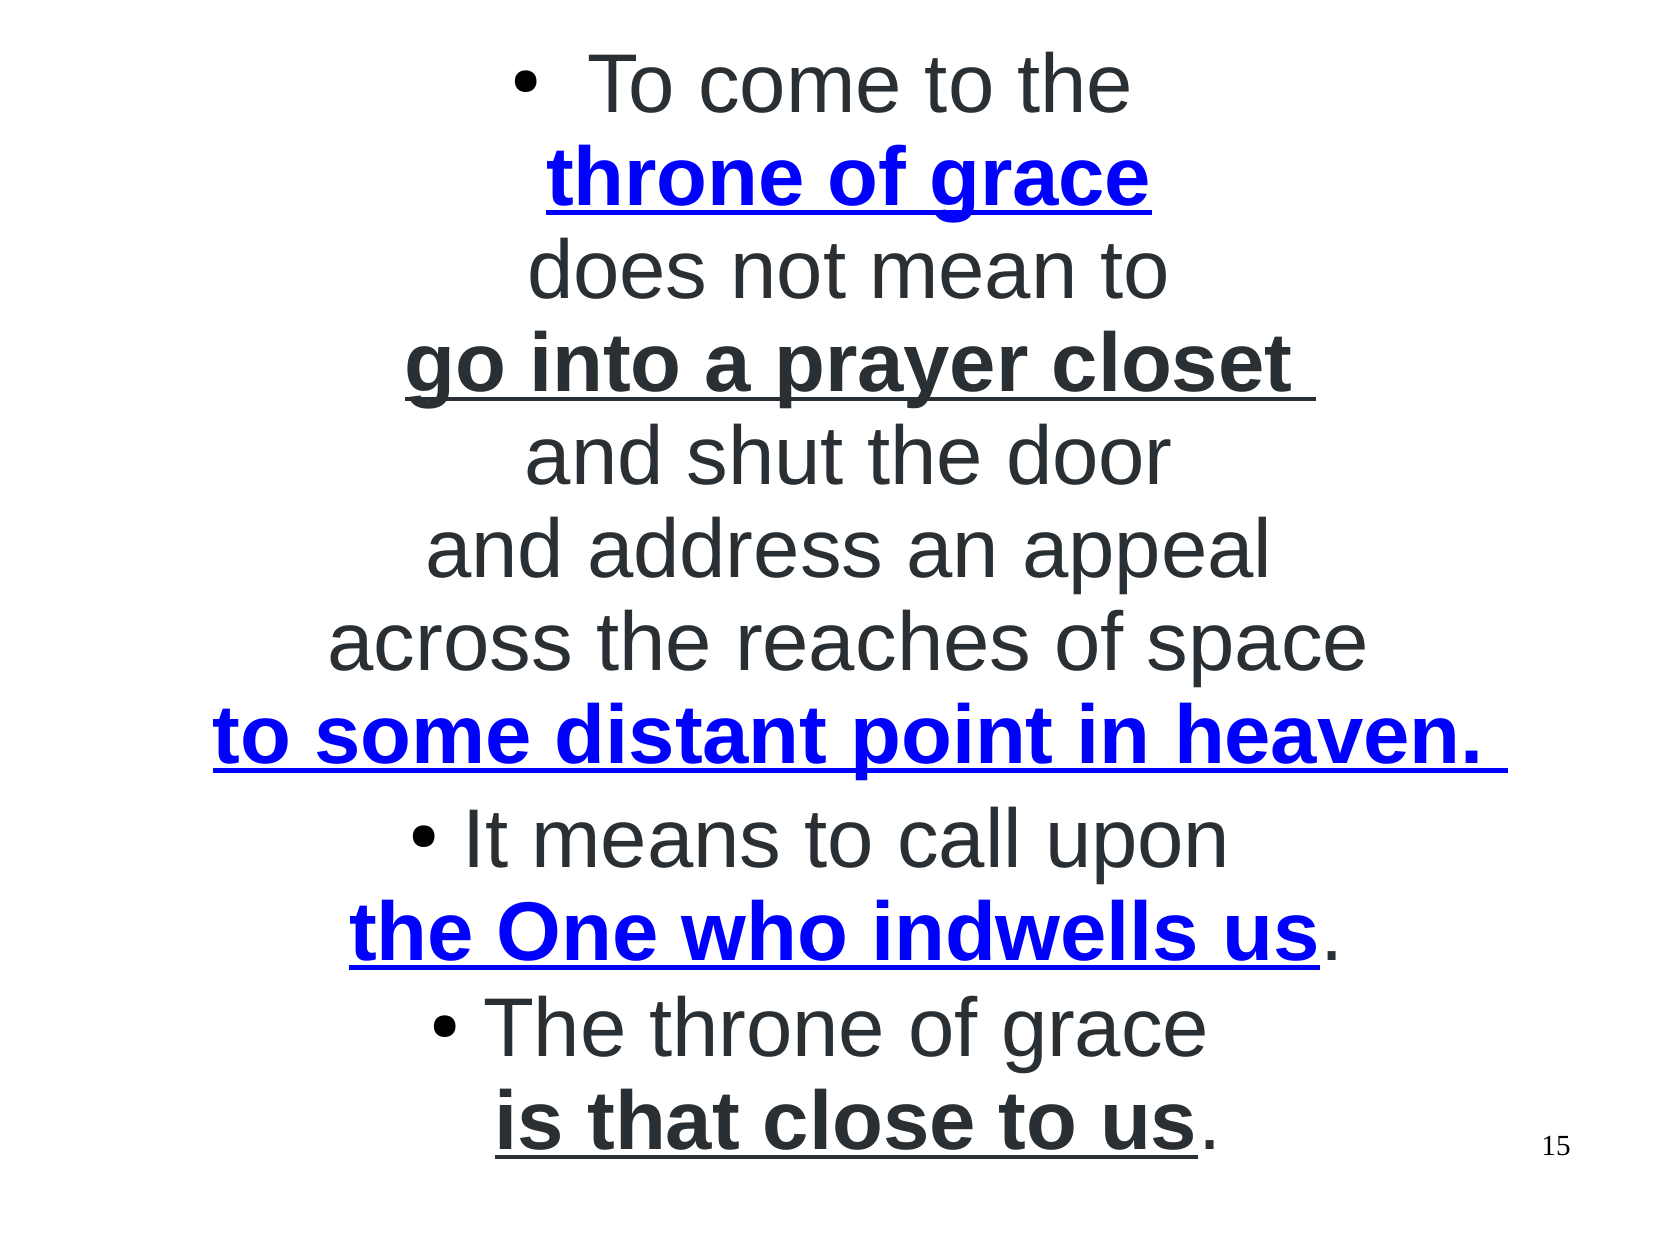

# To come to the throne of grace does not mean to go into a prayer closet and shut the door and address an appeal across the reaches of space to some distant point in heaven.
It means to call upon
the One who indwells us.
The throne of grace
is that close to us.
15